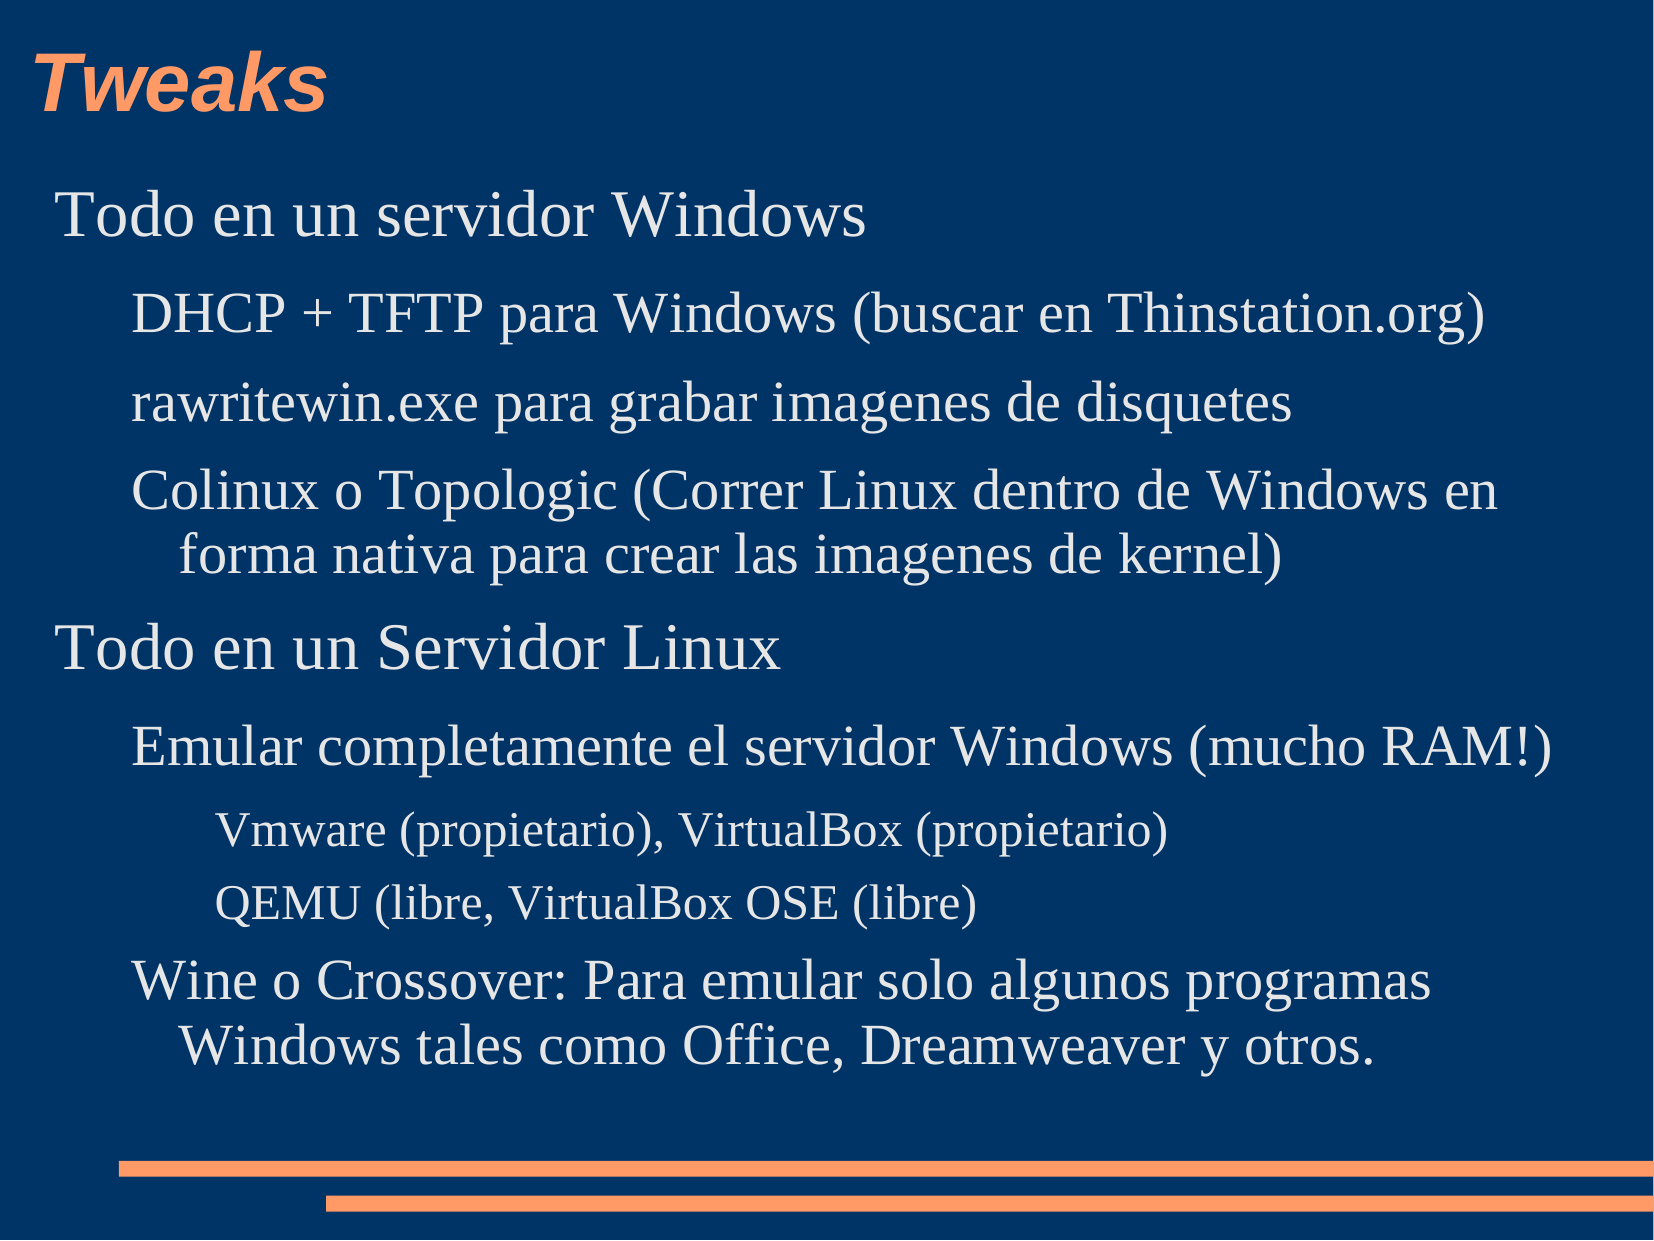

# Tweaks
Todo en un servidor Windows
DHCP + TFTP para Windows (buscar en Thinstation.org)
rawritewin.exe para grabar imagenes de disquetes
Colinux o Topologic (Correr Linux dentro de Windows en forma nativa para crear las imagenes de kernel)
Todo en un Servidor Linux
Emular completamente el servidor Windows (mucho RAM!)
Vmware (propietario), VirtualBox (propietario)
QEMU (libre, VirtualBox OSE (libre)
Wine o Crossover: Para emular solo algunos programas Windows tales como Office, Dreamweaver y otros.